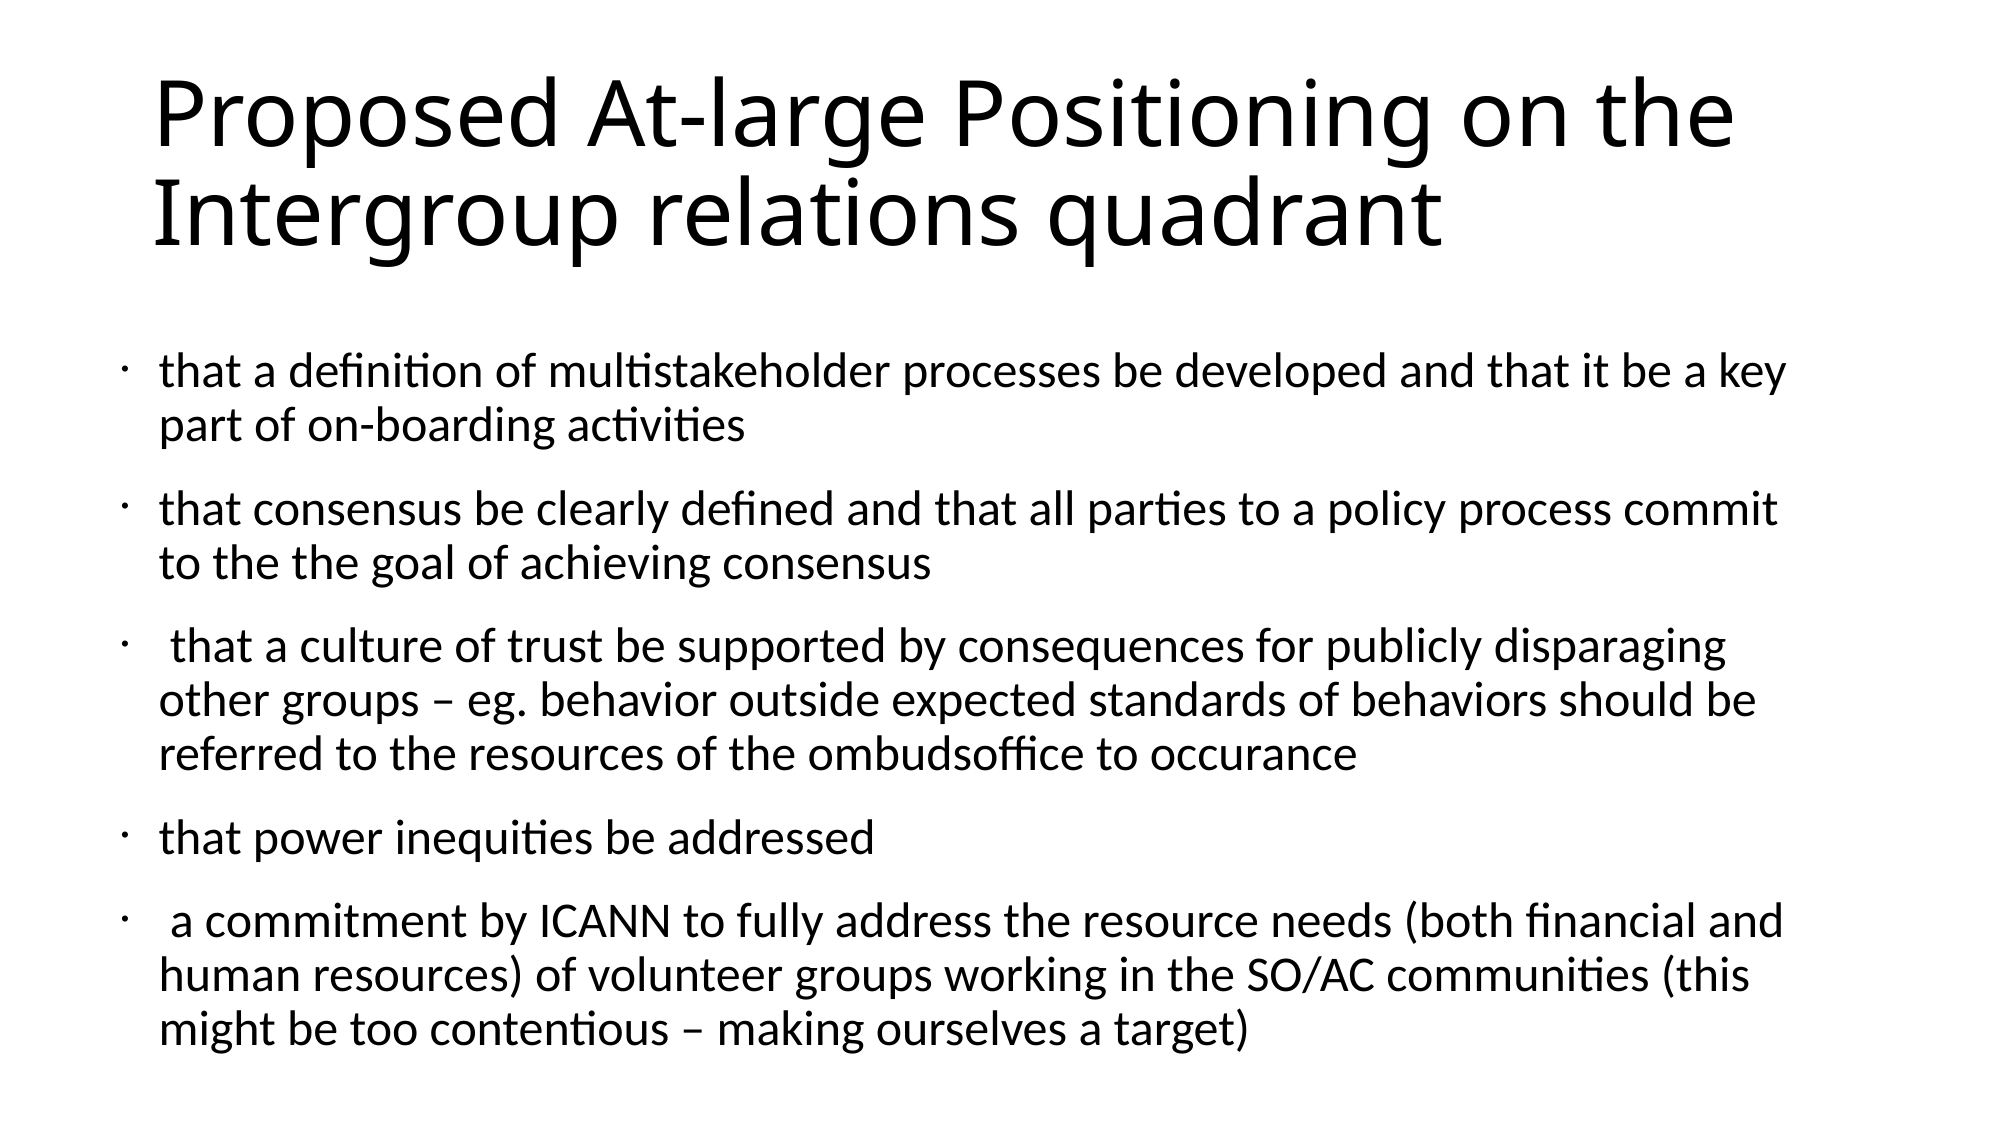

# Proposed At-large Positioning on the Intergroup relations quadrant
that a definition of multistakeholder processes be developed and that it be a key part of on-boarding activities
that consensus be clearly defined and that all parties to a policy process commit to the the goal of achieving consensus
 that a culture of trust be supported by consequences for publicly disparaging other groups – eg. behavior outside expected standards of behaviors should be referred to the resources of the ombudsoffice to occurance
that power inequities be addressed
 a commitment by ICANN to fully address the resource needs (both financial and human resources) of volunteer groups working in the SO/AC communities (this might be too contentious – making ourselves a target)